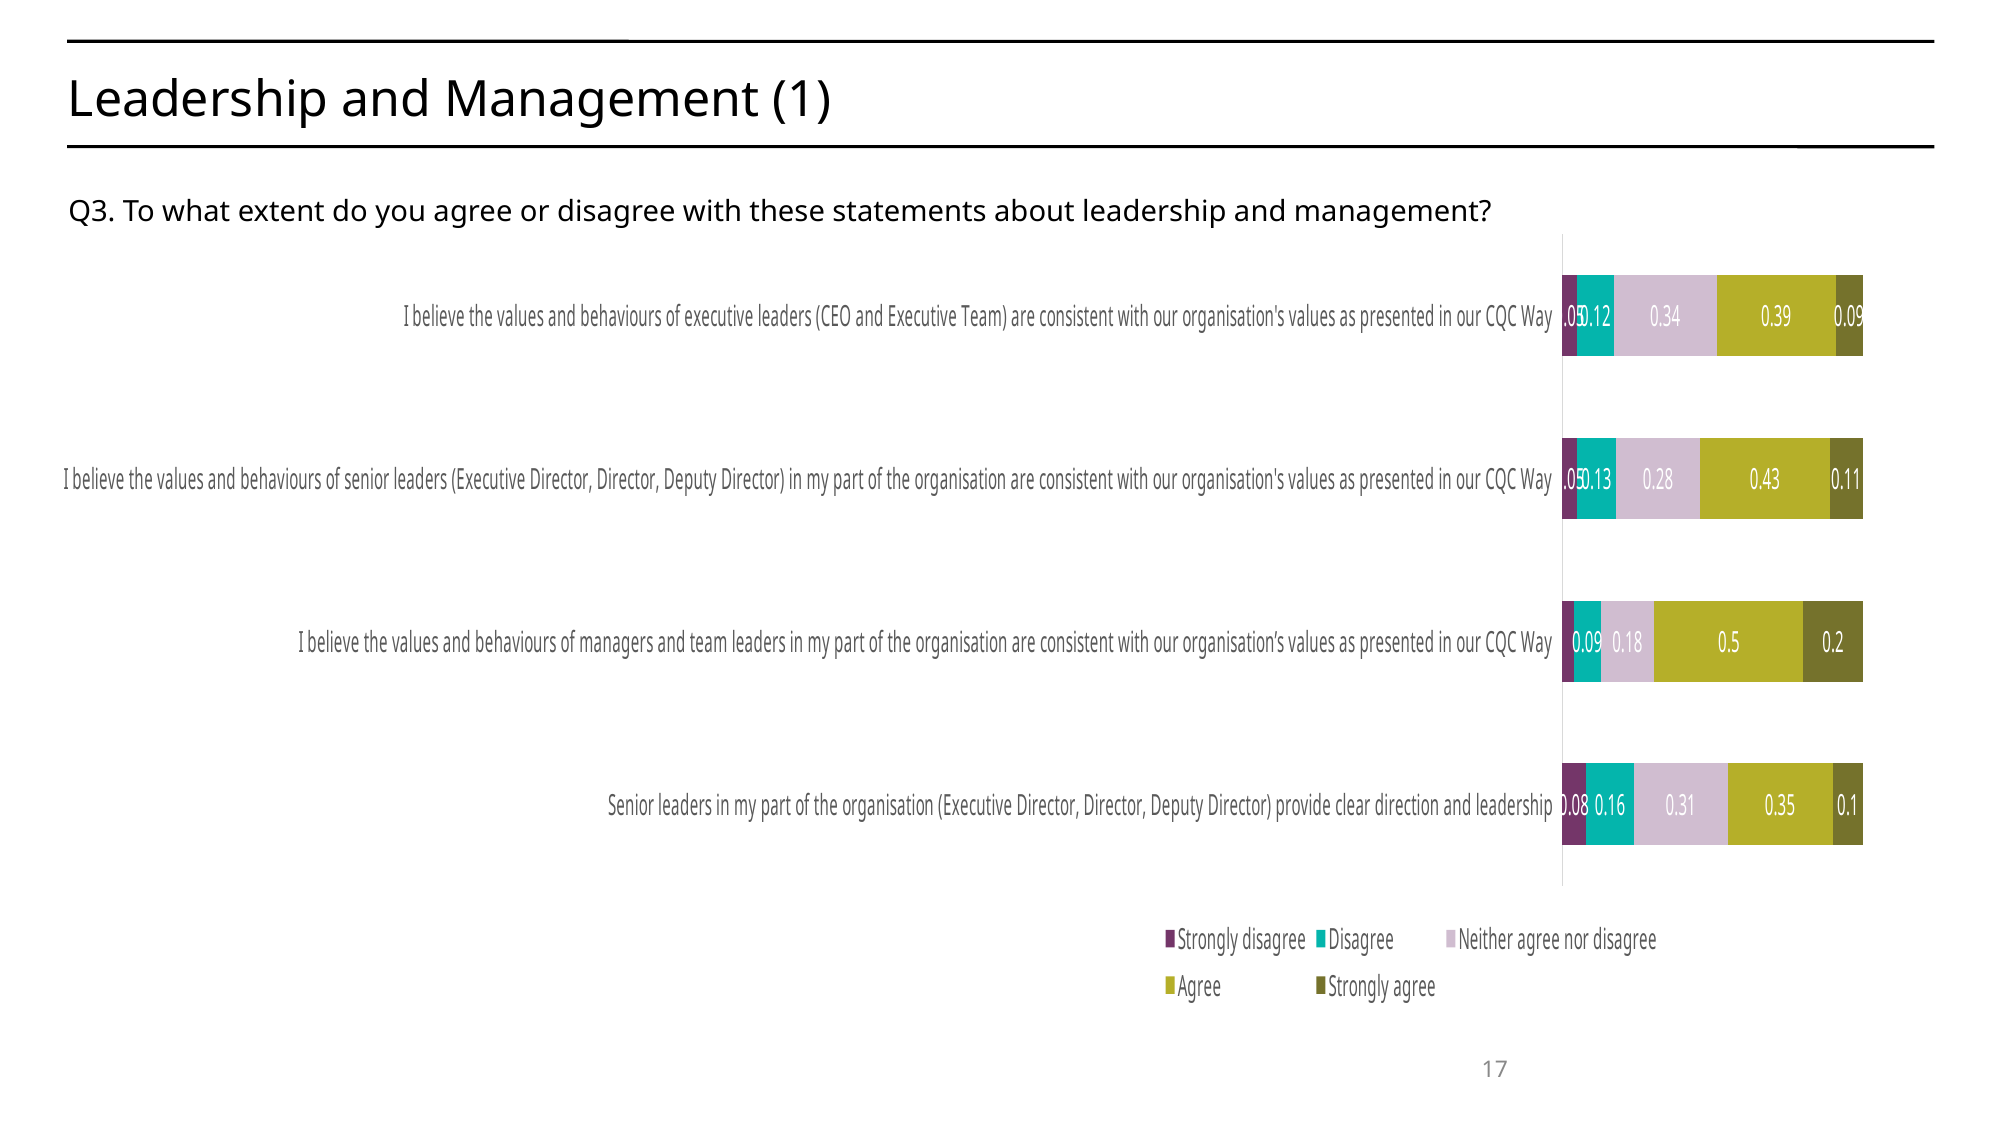

# Leadership and Management (1)
Q3. To what extent do you agree or disagree with these statements about leadership and management?
### Chart
| Category | Strongly disagree | Disagree | Neither agree nor disagree | Agree | Strongly agree |
|---|---|---|---|---|---|
| I believe the values and behaviours of executive leaders (CEO and Executive Team) are consistent with our organisation's values as presented in our CQC Way | 0.05 | 0.12 | 0.34 | 0.39 | 0.09 |
| I believe the values and behaviours of senior leaders (Executive Director, Director, Deputy Director) in my part of the organisation are consistent with our organisation's values as presented in our CQC Way | 0.05 | 0.13 | 0.28 | 0.43 | 0.11 |
| I believe the values and behaviours of managers and team leaders in my part of the organisation are consistent with our organisation’s values as presented in our CQC Way | 0.04 | 0.09 | 0.18 | 0.5 | 0.2 |
| Senior leaders in my part of the organisation (Executive Director, Director, Deputy Director) provide clear direction and leadership | 0.08 | 0.16 | 0.31 | 0.35 | 0.1 |6